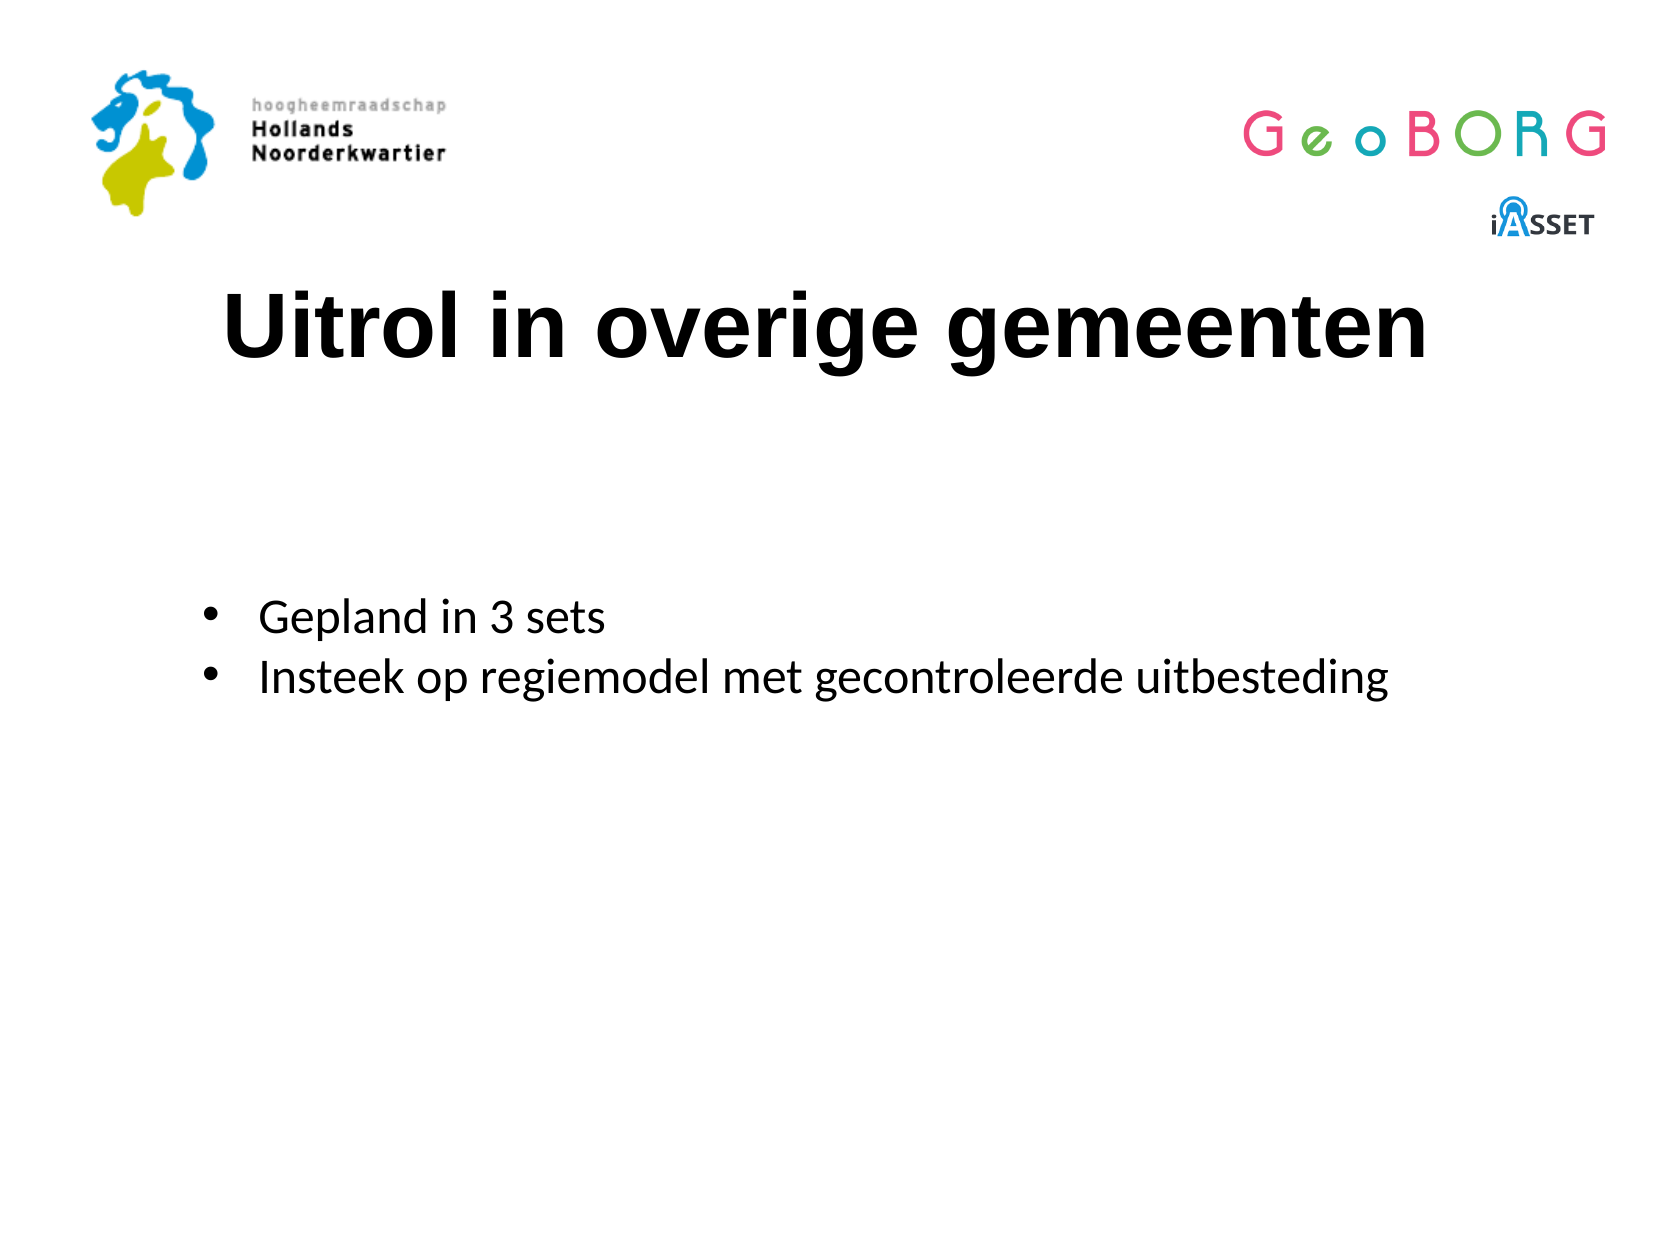

# Uitrol in overige gemeenten
Gepland in 3 sets
Insteek op regiemodel met gecontroleerde uitbesteding